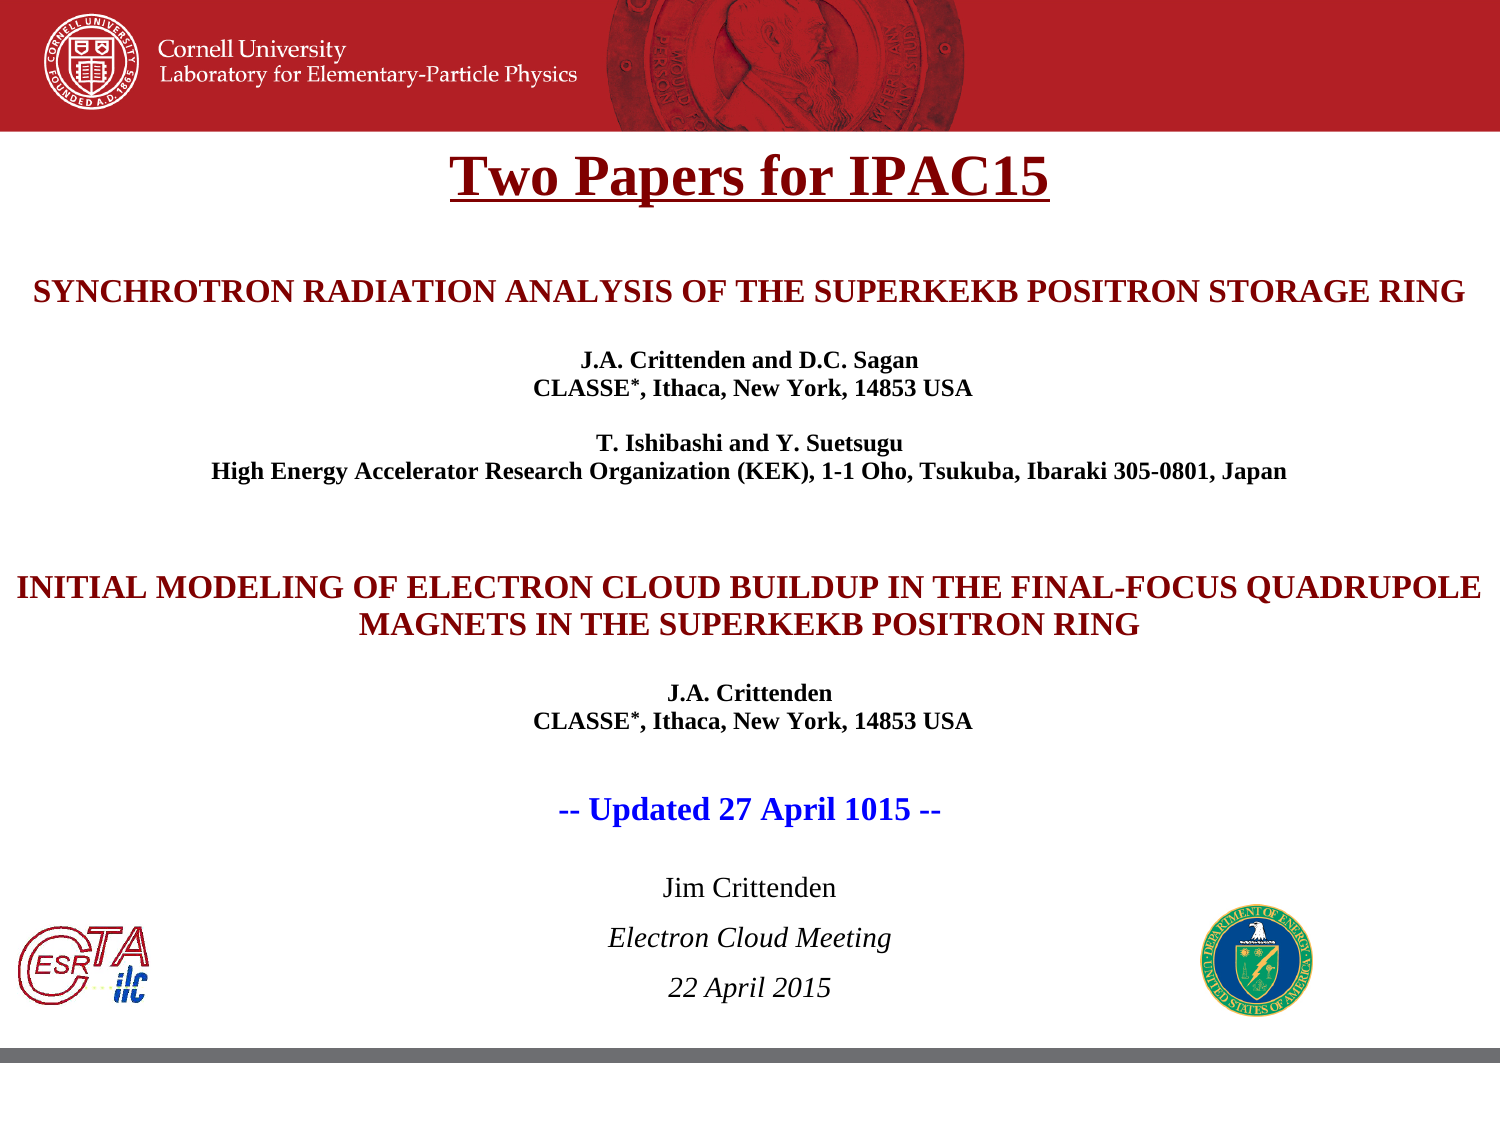

Two Papers for IPAC15
SYNCHROTRON RADIATION ANALYSIS OF THE SUPERKEKB POSITRON STORAGE RING
J.A. Crittenden and D.C. Sagan
 CLASSE*, Ithaca, New York, 14853 USA
T. Ishibashi and Y. Suetsugu
High Energy Accelerator Research Organization (KEK), 1-1 Oho, Tsukuba, Ibaraki 305-0801, Japan
INITIAL MODELING OF ELECTRON CLOUD BUILDUP IN THE FINAL-FOCUS QUADRUPOLE MAGNETS IN THE SUPERKEKB POSITRON RING
J.A. Crittenden
 CLASSE*, Ithaca, New York, 14853 USA
-- Updated 27 April 1015 --
# Jim Crittenden
Electron Cloud Meeting
22 April 2015